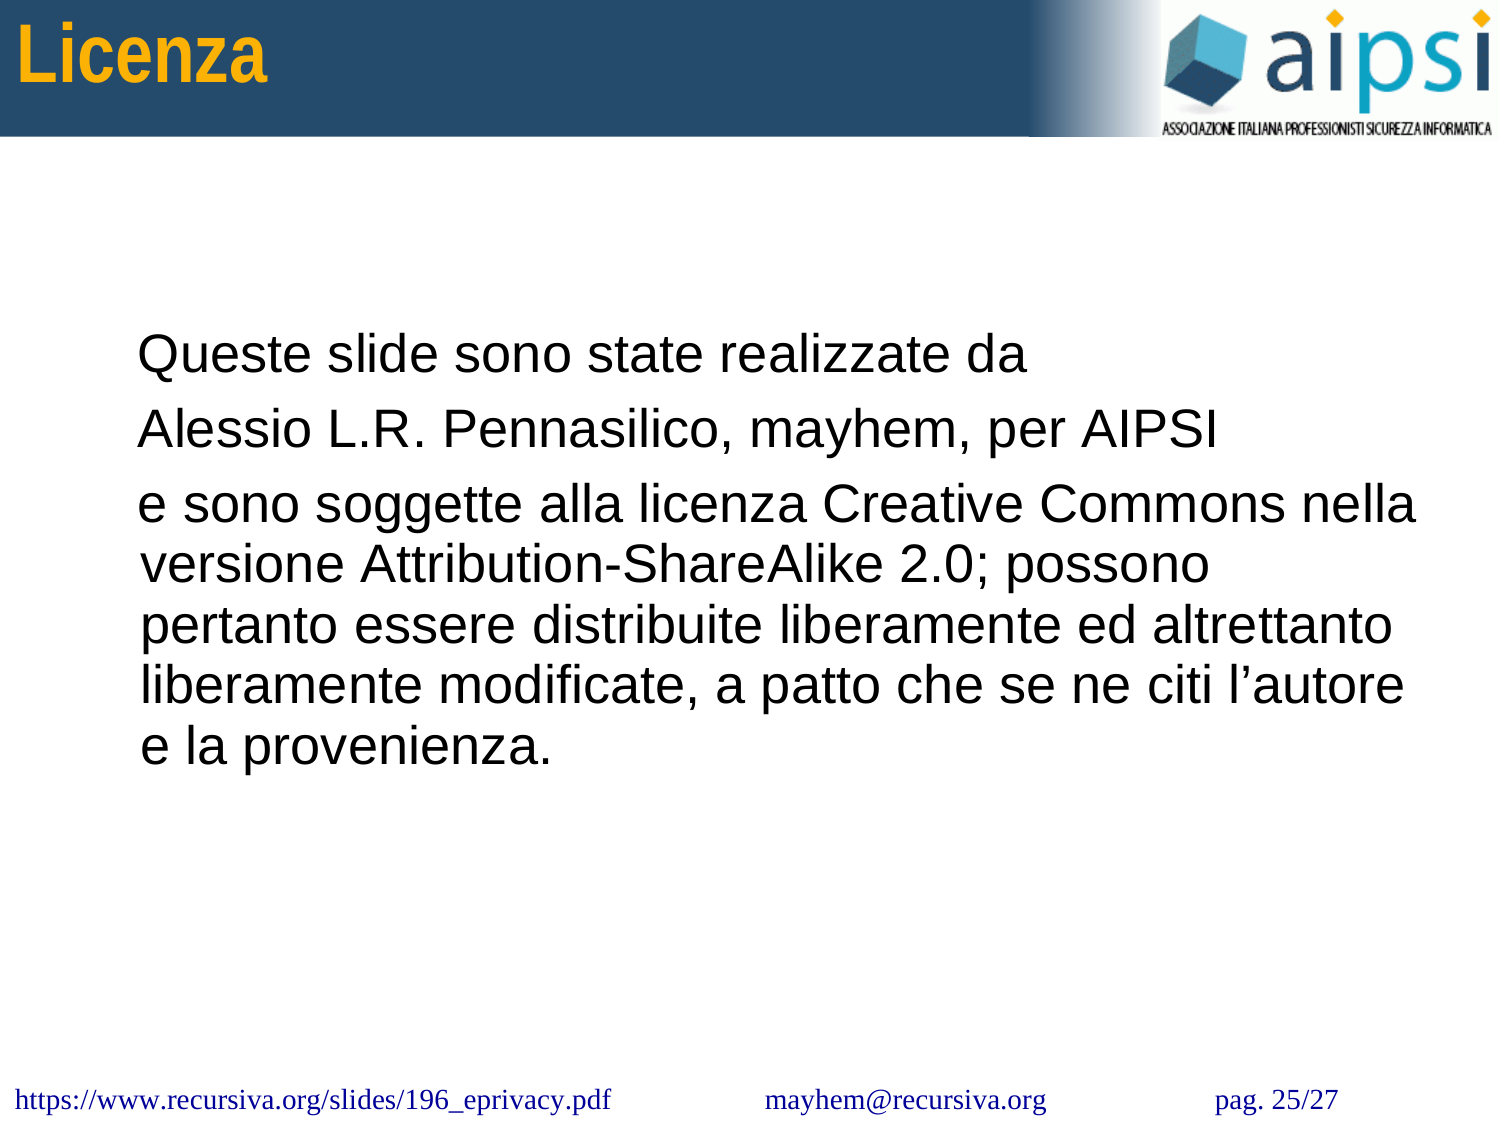

# Licenza
Queste slide sono state realizzate da
Alessio L.R. Pennasilico, mayhem, per AIPSI
e sono soggette alla licenza Creative Commons nella versione Attribution-ShareAlike 2.0; possono pertanto essere distribuite liberamente ed altrettanto liberamente modificate, a patto che se ne citi l’autore e la provenienza.
25